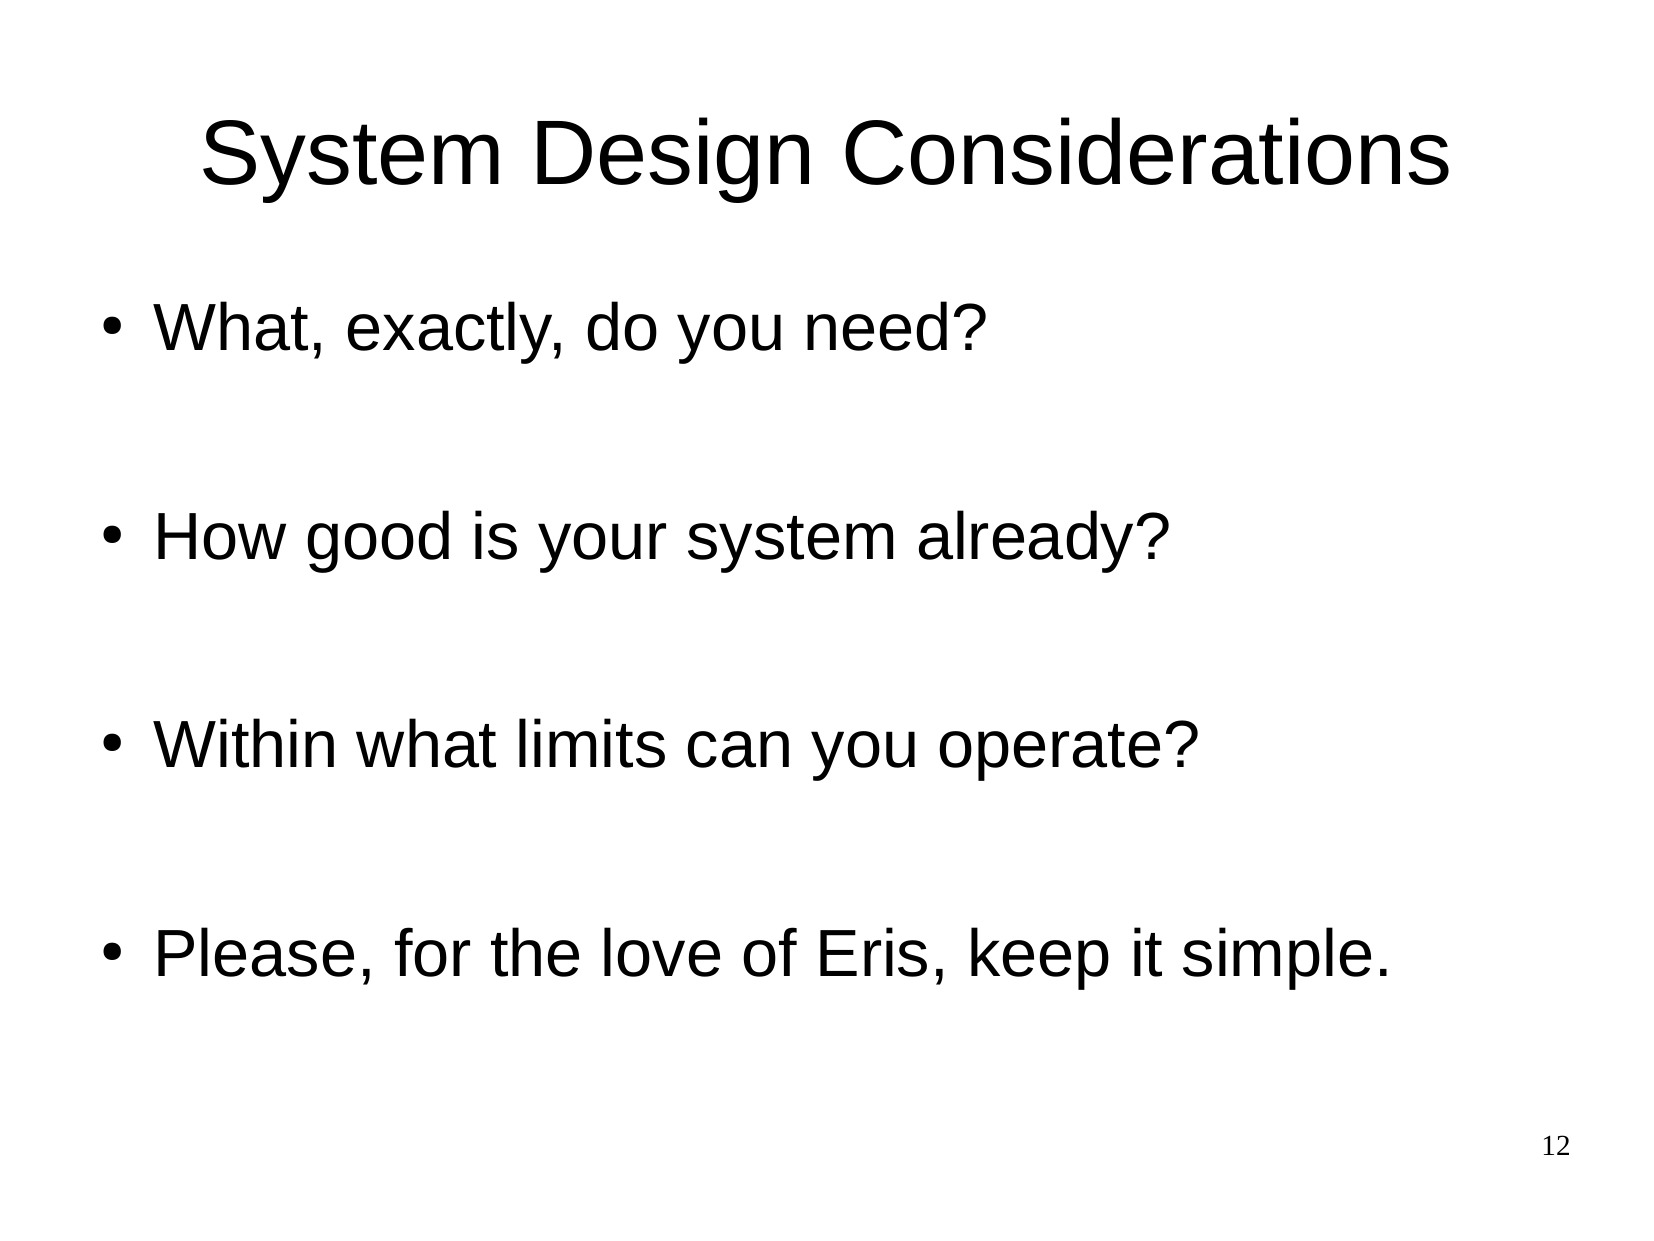

# System Design Considerations
What, exactly, do you need?
How good is your system already?
Within what limits can you operate?
Please, for the love of Eris, keep it simple.
12